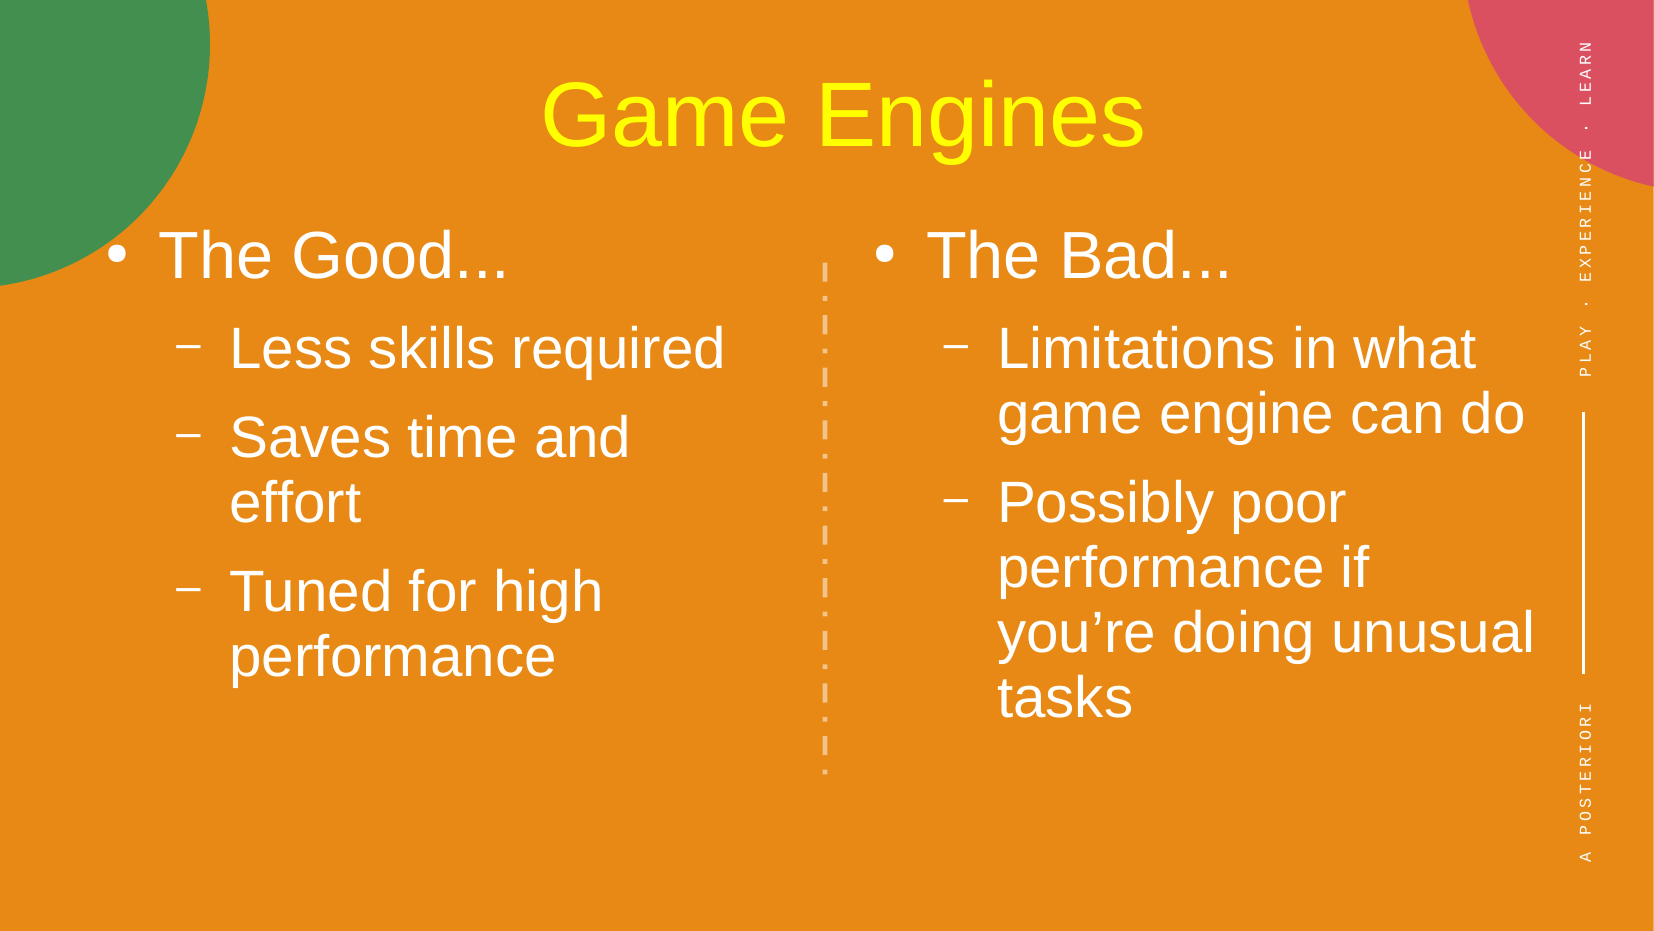

# Game Engines
The Bad...
Limitations in what game engine can do
Possibly poor performance if you’re doing unusual tasks
The Good...
Less skills required
Saves time and effort
Tuned for high performance